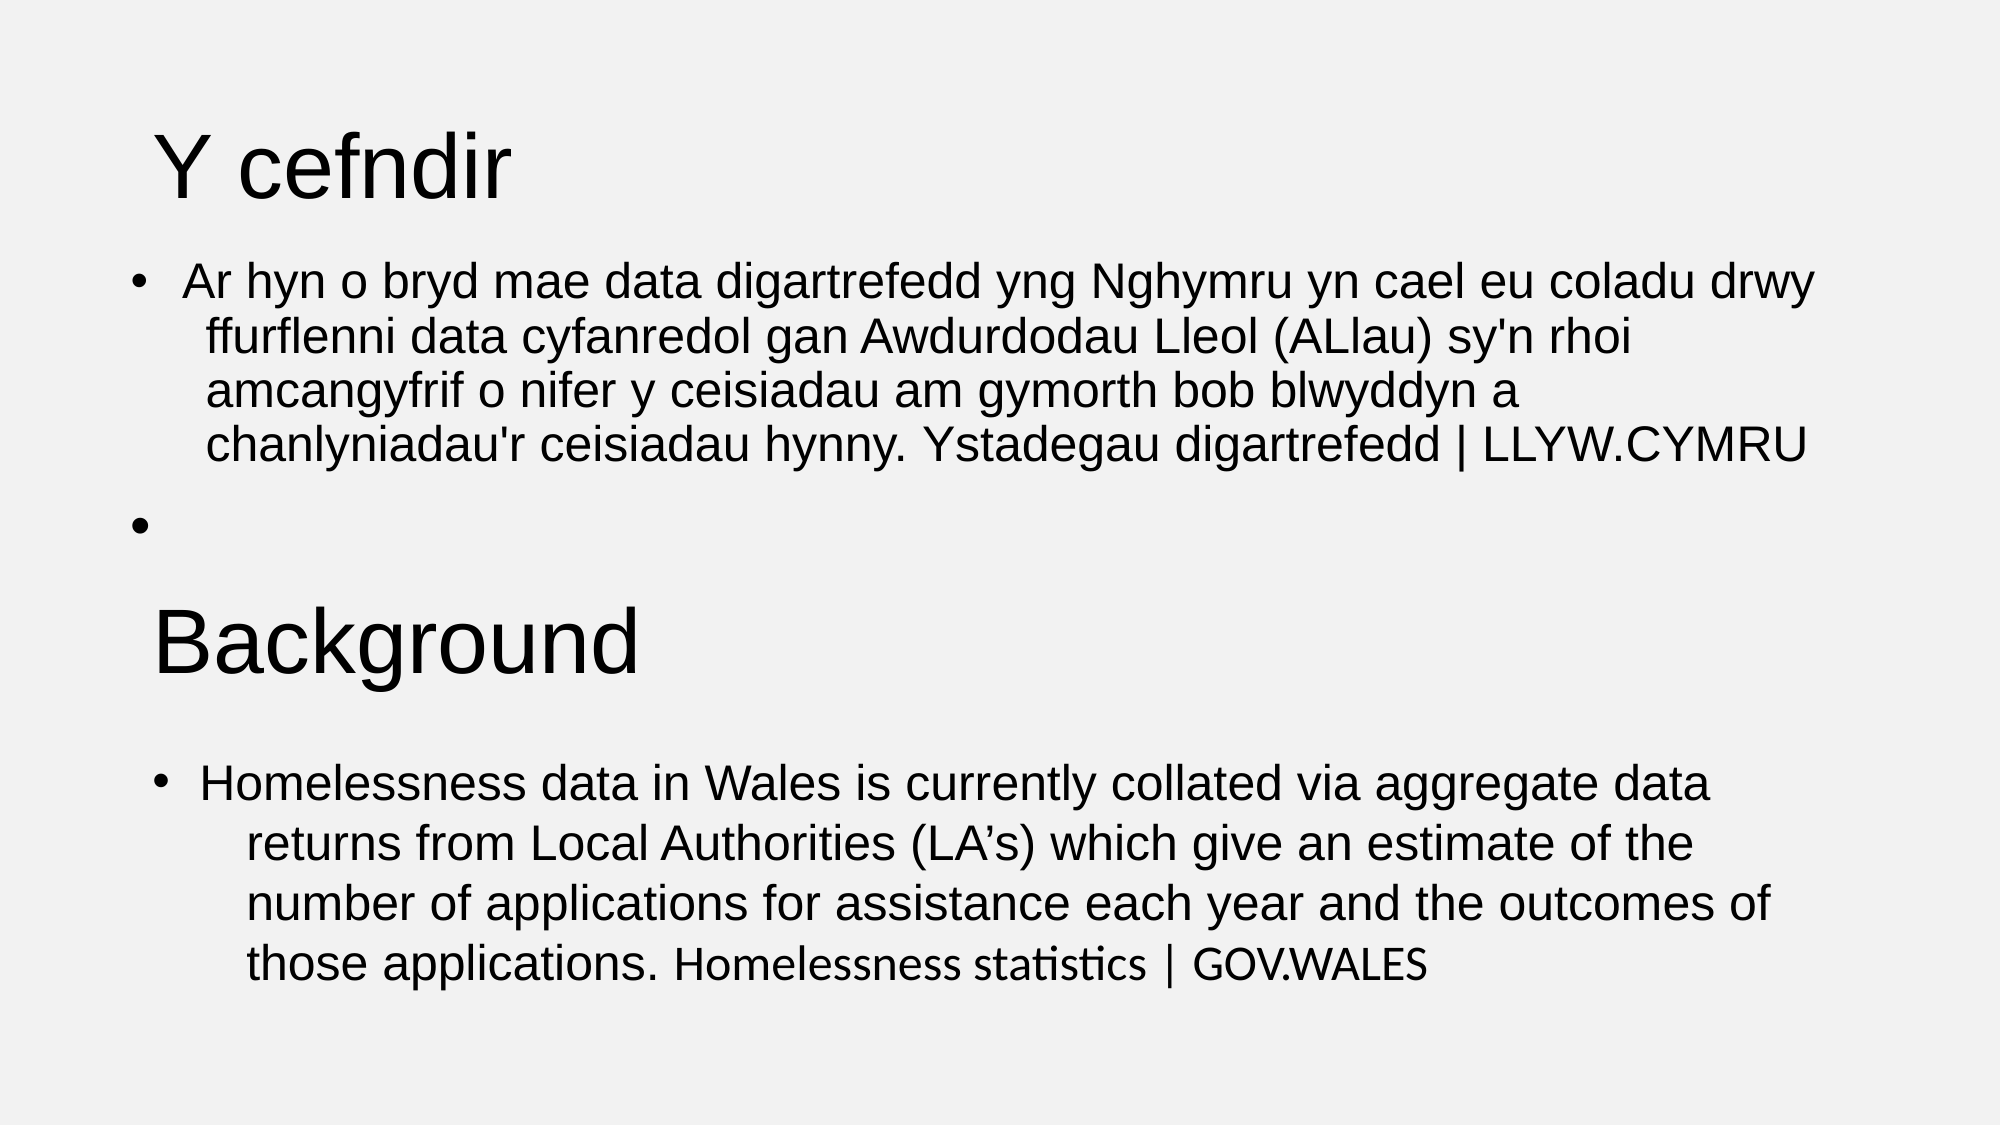

Y cefndir
# Ar hyn o bryd mae data digartrefedd yng Nghymru yn cael eu coladu drwy ffurflenni data cyfanredol gan Awdurdodau Lleol (ALlau) sy'n rhoi amcangyfrif o nifer y ceisiadau am gymorth bob blwyddyn a chanlyniadau'r ceisiadau hynny. Ystadegau digartrefedd | LLYW.CYMRU
Background
Homelessness data in Wales is currently collated via aggregate data returns from Local Authorities (LA’s) which give an estimate of the number of applications for assistance each year and the outcomes of those applications. Homelessness statistics | GOV.WALES